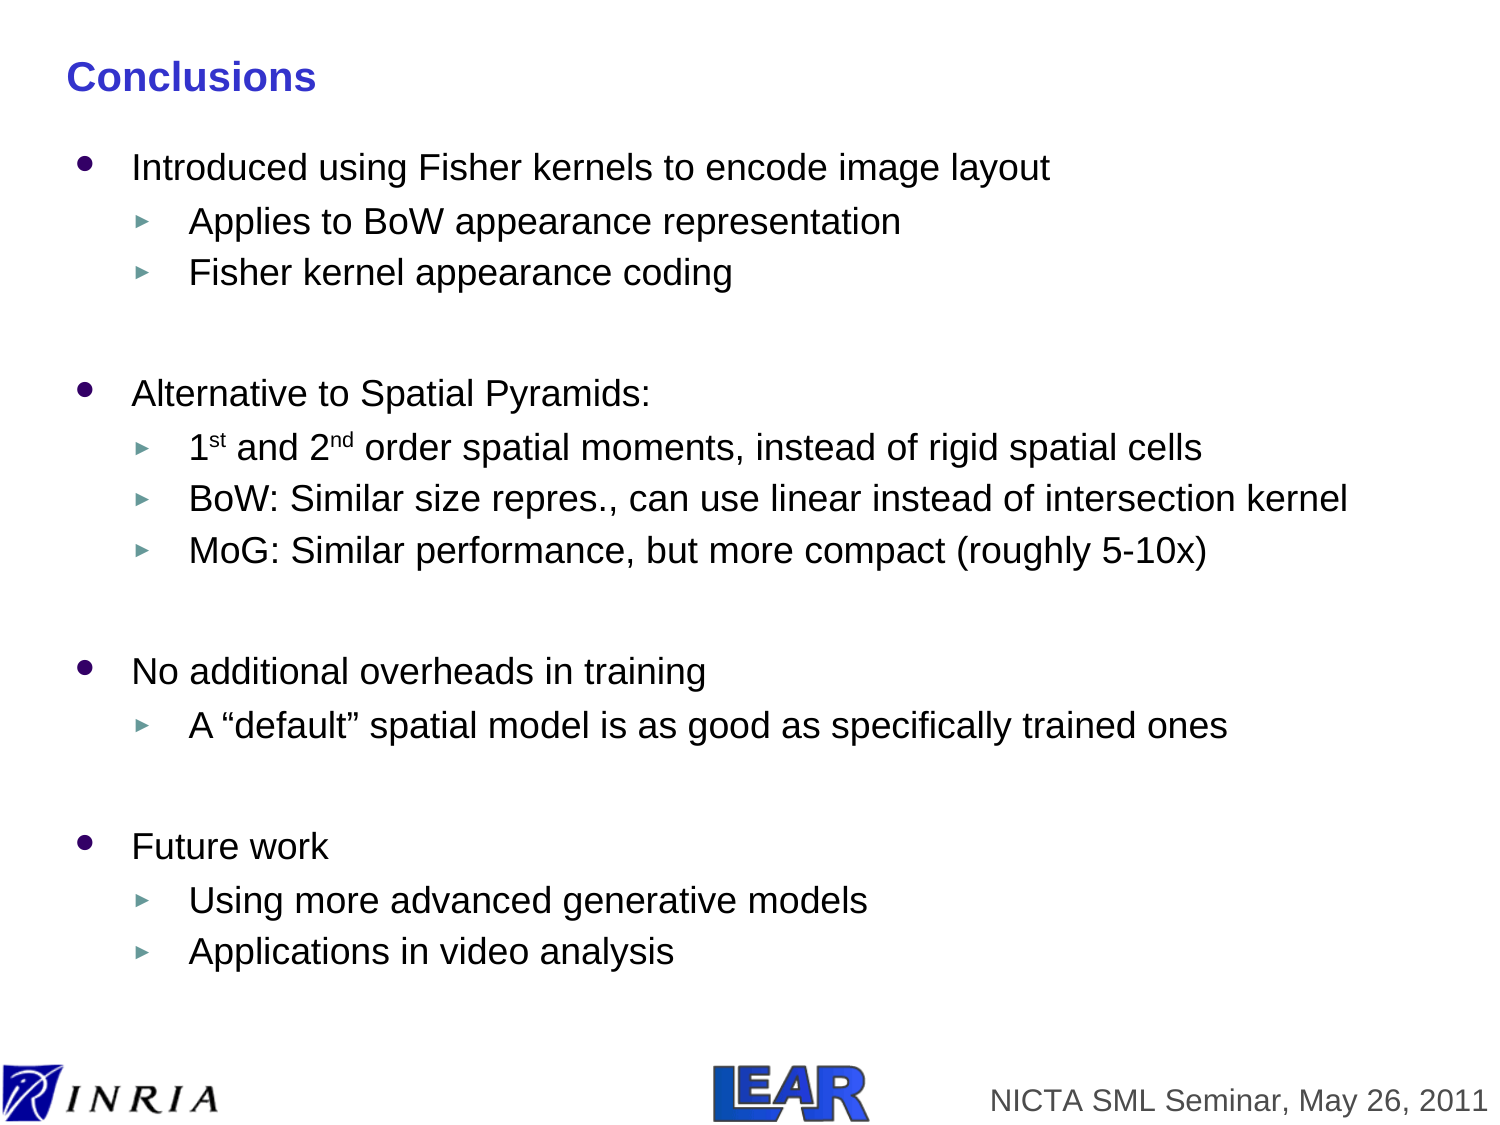

# Conclusions
Introduced using Fisher kernels to encode image layout
Applies to BoW appearance representation
Fisher kernel appearance coding
Alternative to Spatial Pyramids:
1st and 2nd order spatial moments, instead of rigid spatial cells
BoW: Similar size repres., can use linear instead of intersection kernel
MoG: Similar performance, but more compact (roughly 5-10x)
No additional overheads in training
A “default” spatial model is as good as specifically trained ones
Future work
Using more advanced generative models
Applications in video analysis